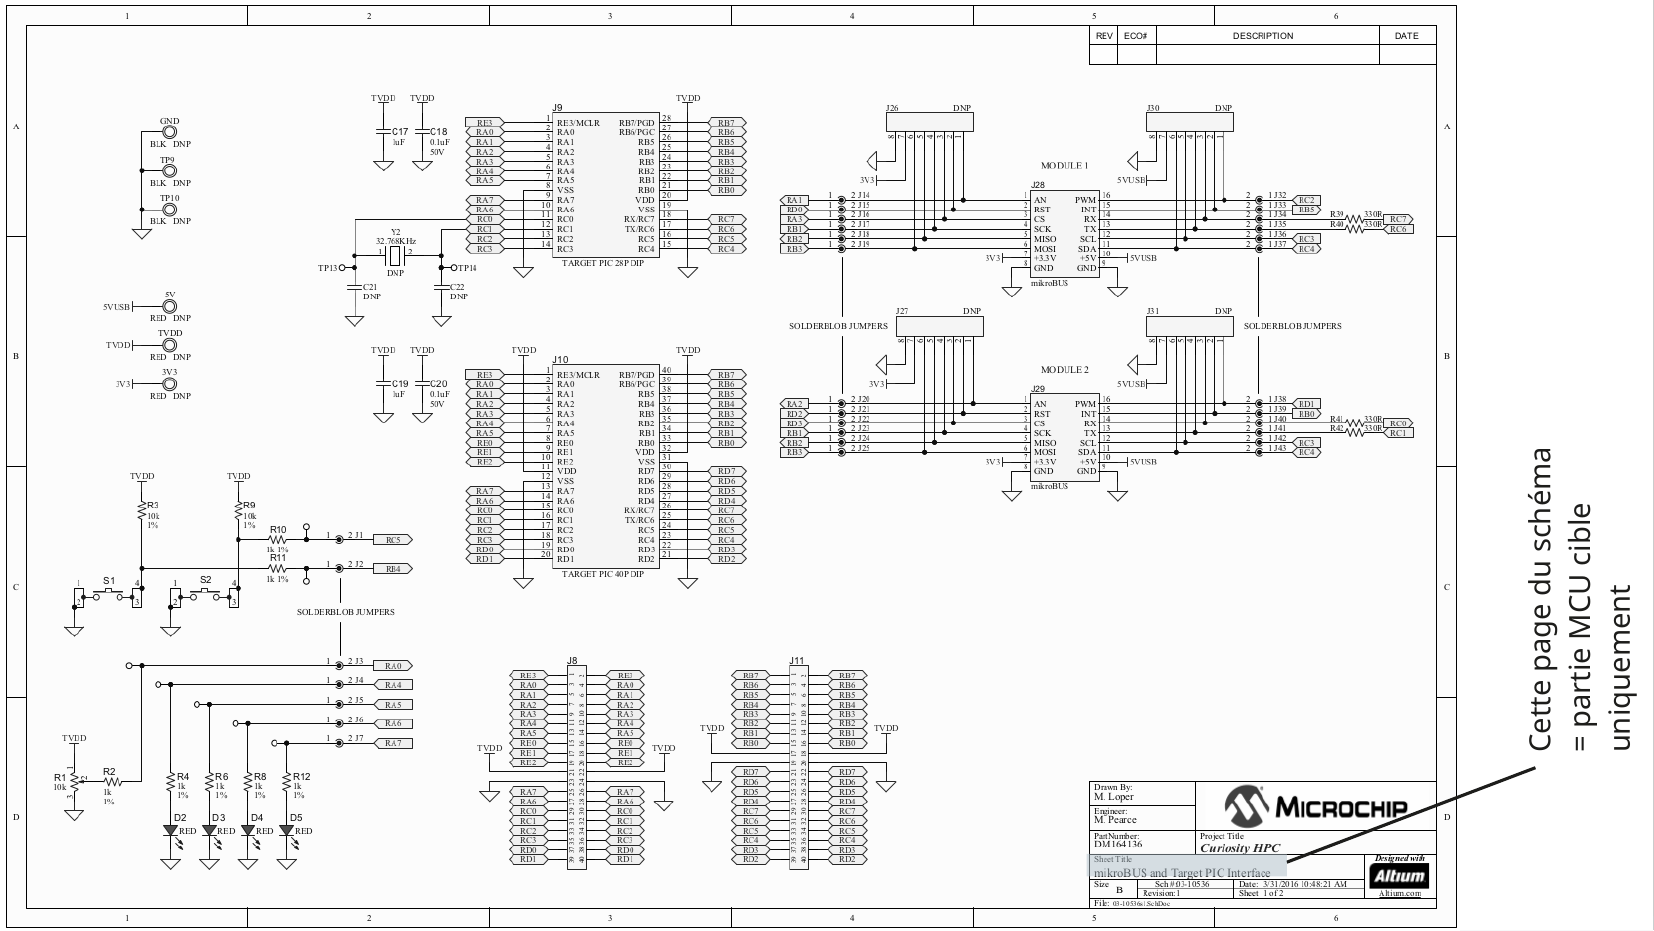

Cette page du schéma
= partie MCU cible uniquement